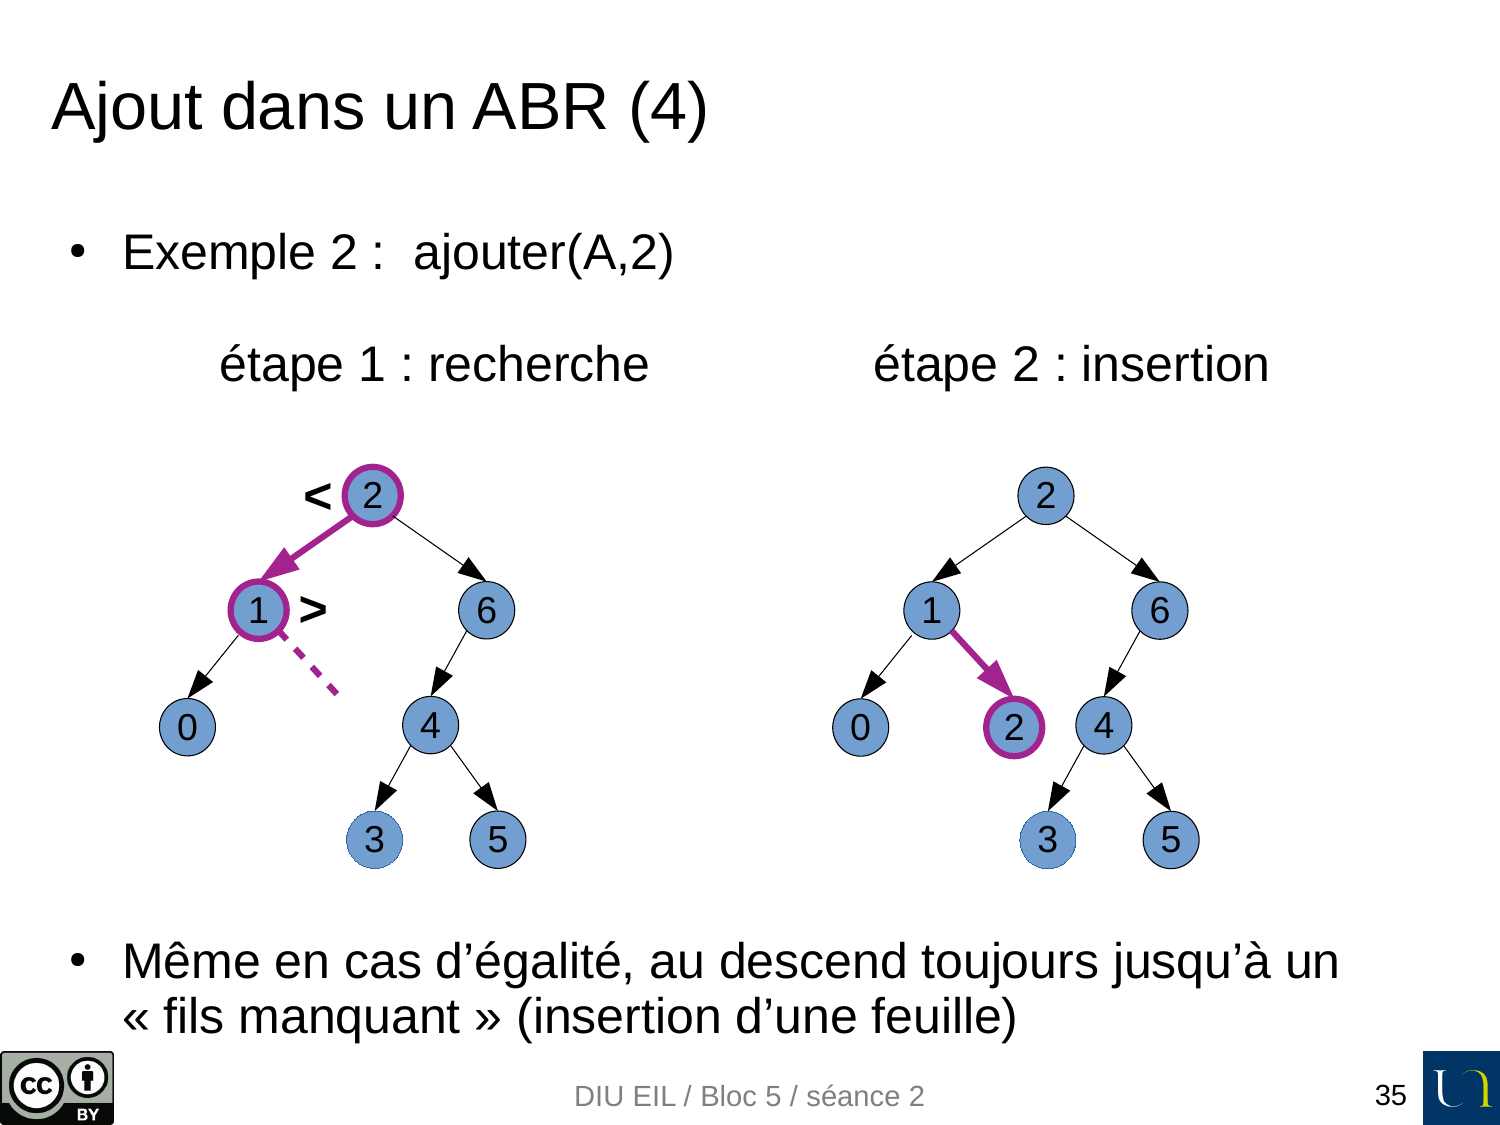

# Ajout dans un ABR (4)
Exemple 2 : ajouter(A,2)
 étape 1 : recherche étape 2 : insertion
Même en cas d’égalité, au descend toujours jusqu’à un « fils manquant » (insertion d’une feuille)
<
2
2
>
1
6
1
6
4
4
0
0
2
3
5
3
5
35